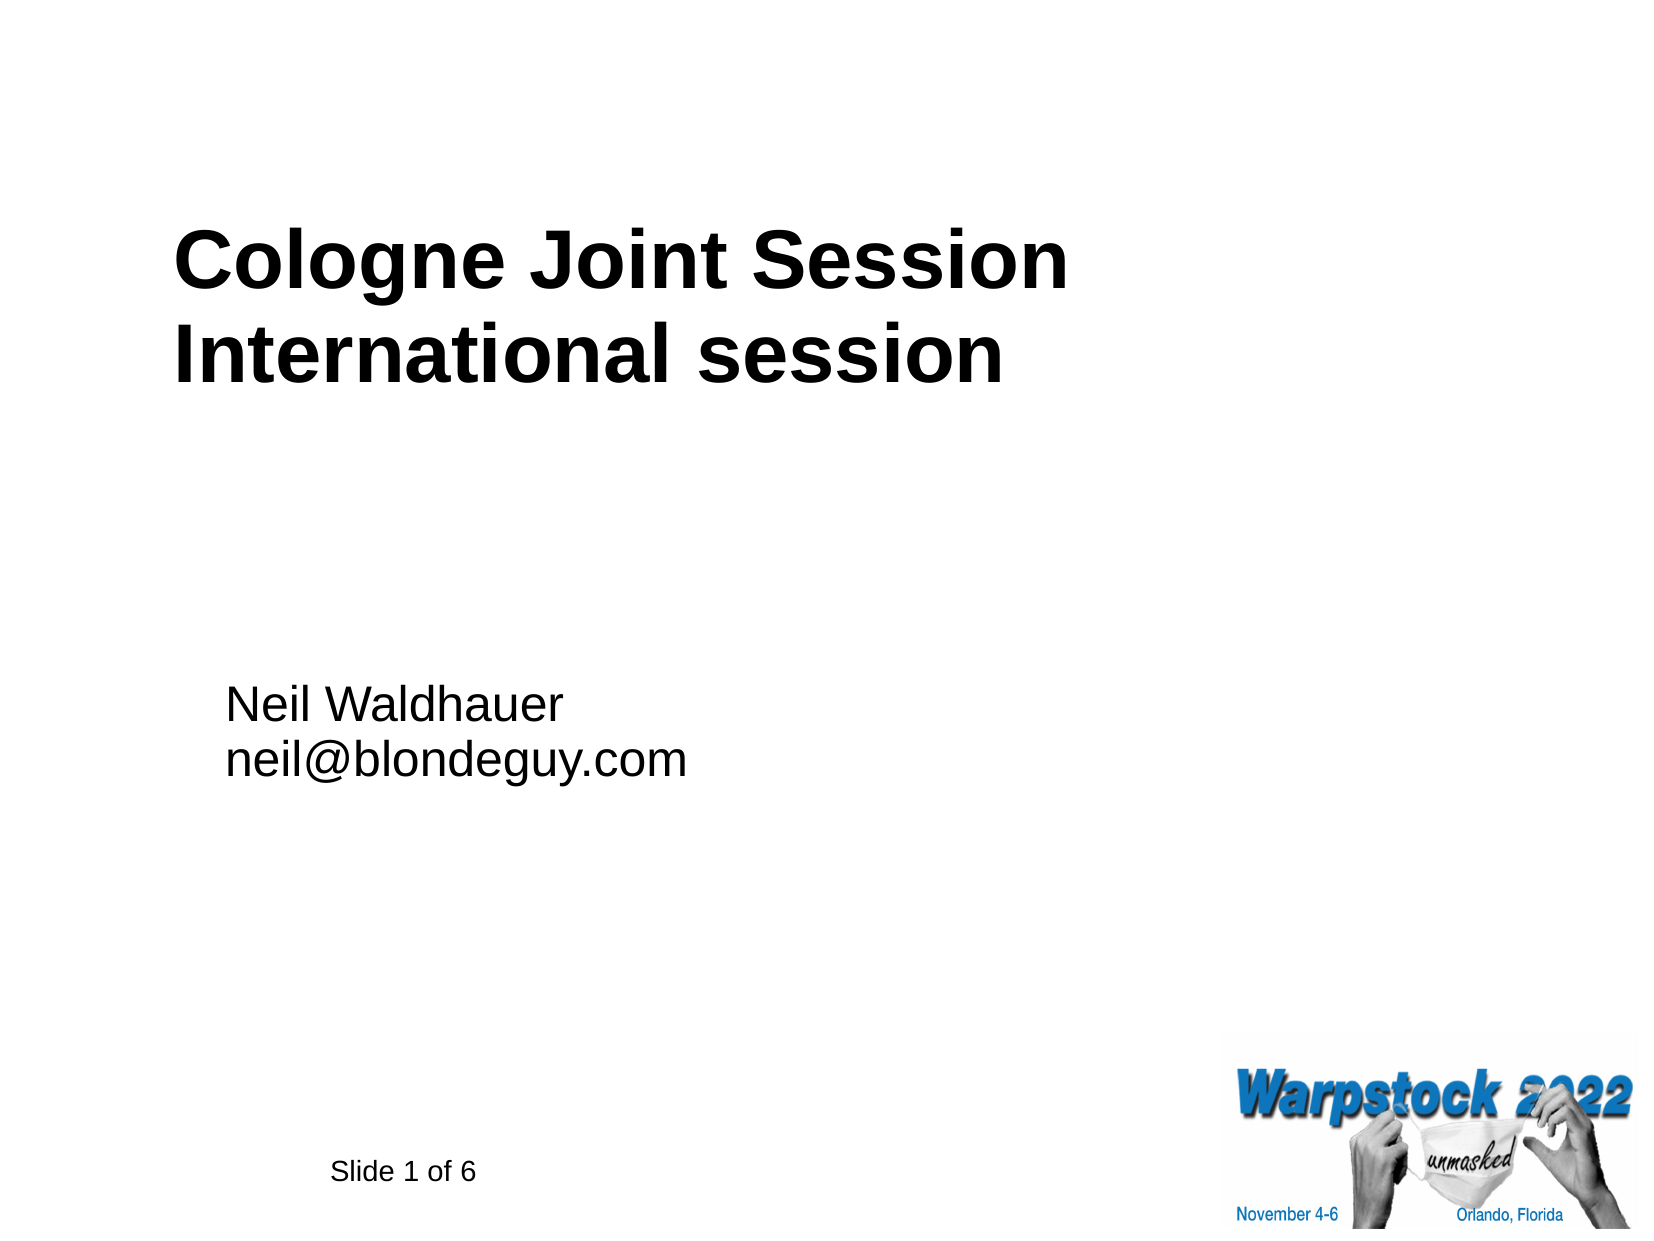

# Cologne Joint Session International session
Neil Waldhauer
neil@blondeguy.com
Slide of <count>